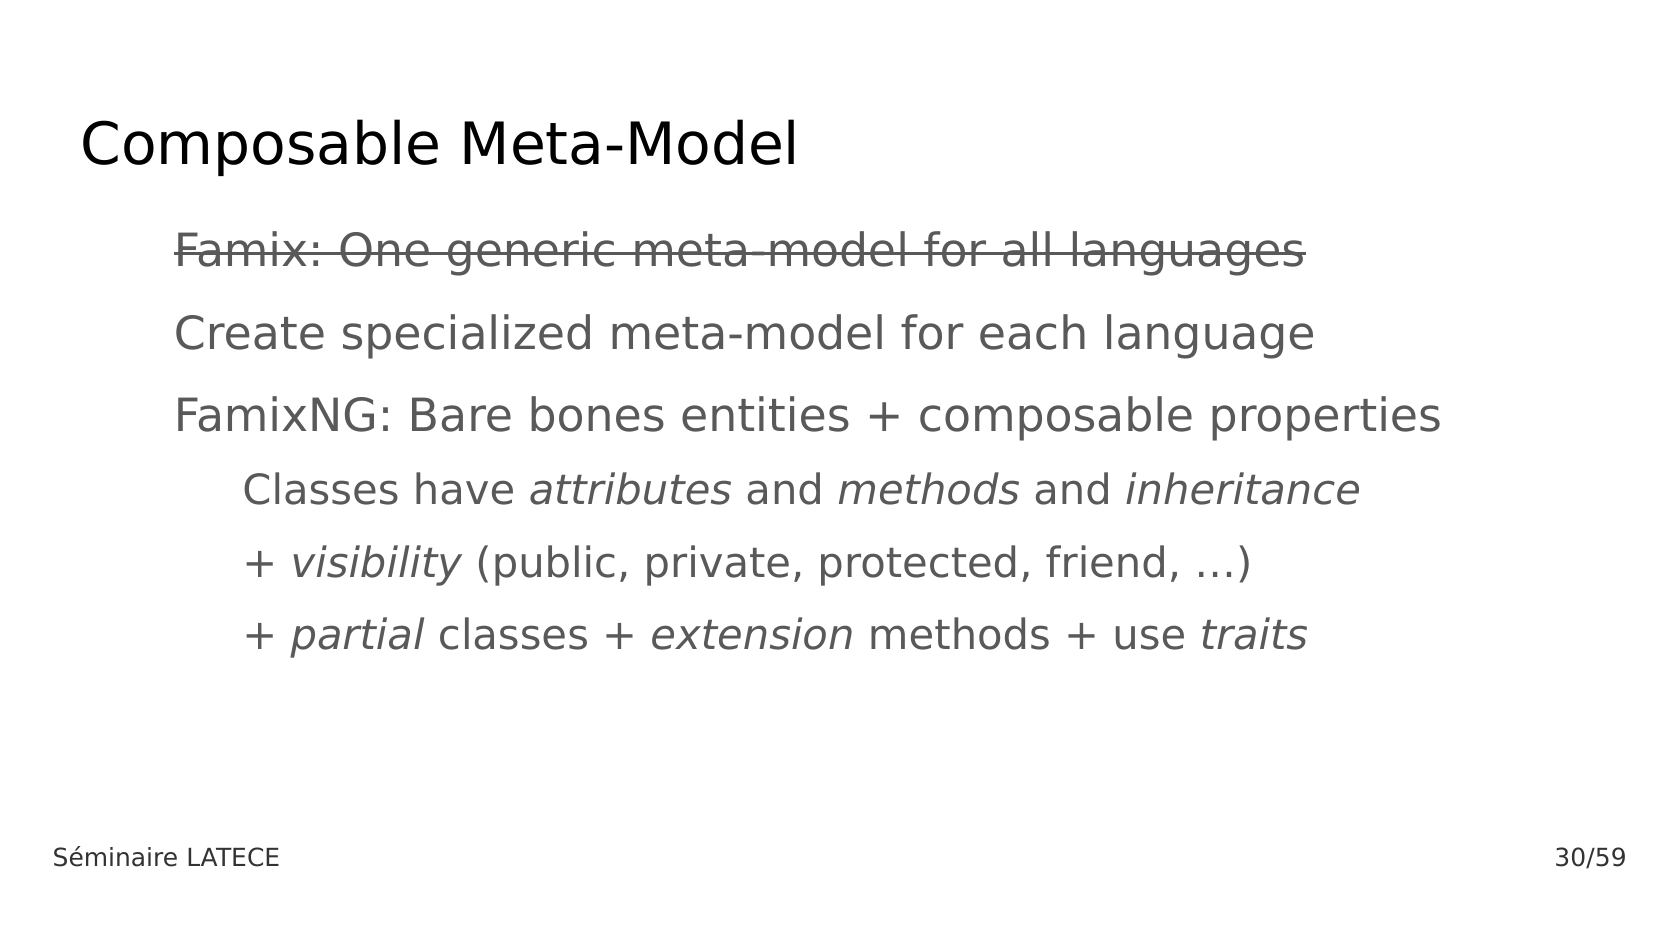

# Composable Meta-Model
Famix: One generic meta-model for all languages
Create specialized meta-model for each language
FamixNG: Bare bones entities + composable properties
Classes have attributes and methods and inheritance
+ visibility (public, private, protected, friend, …)
+ partial classes + extension methods + use traits